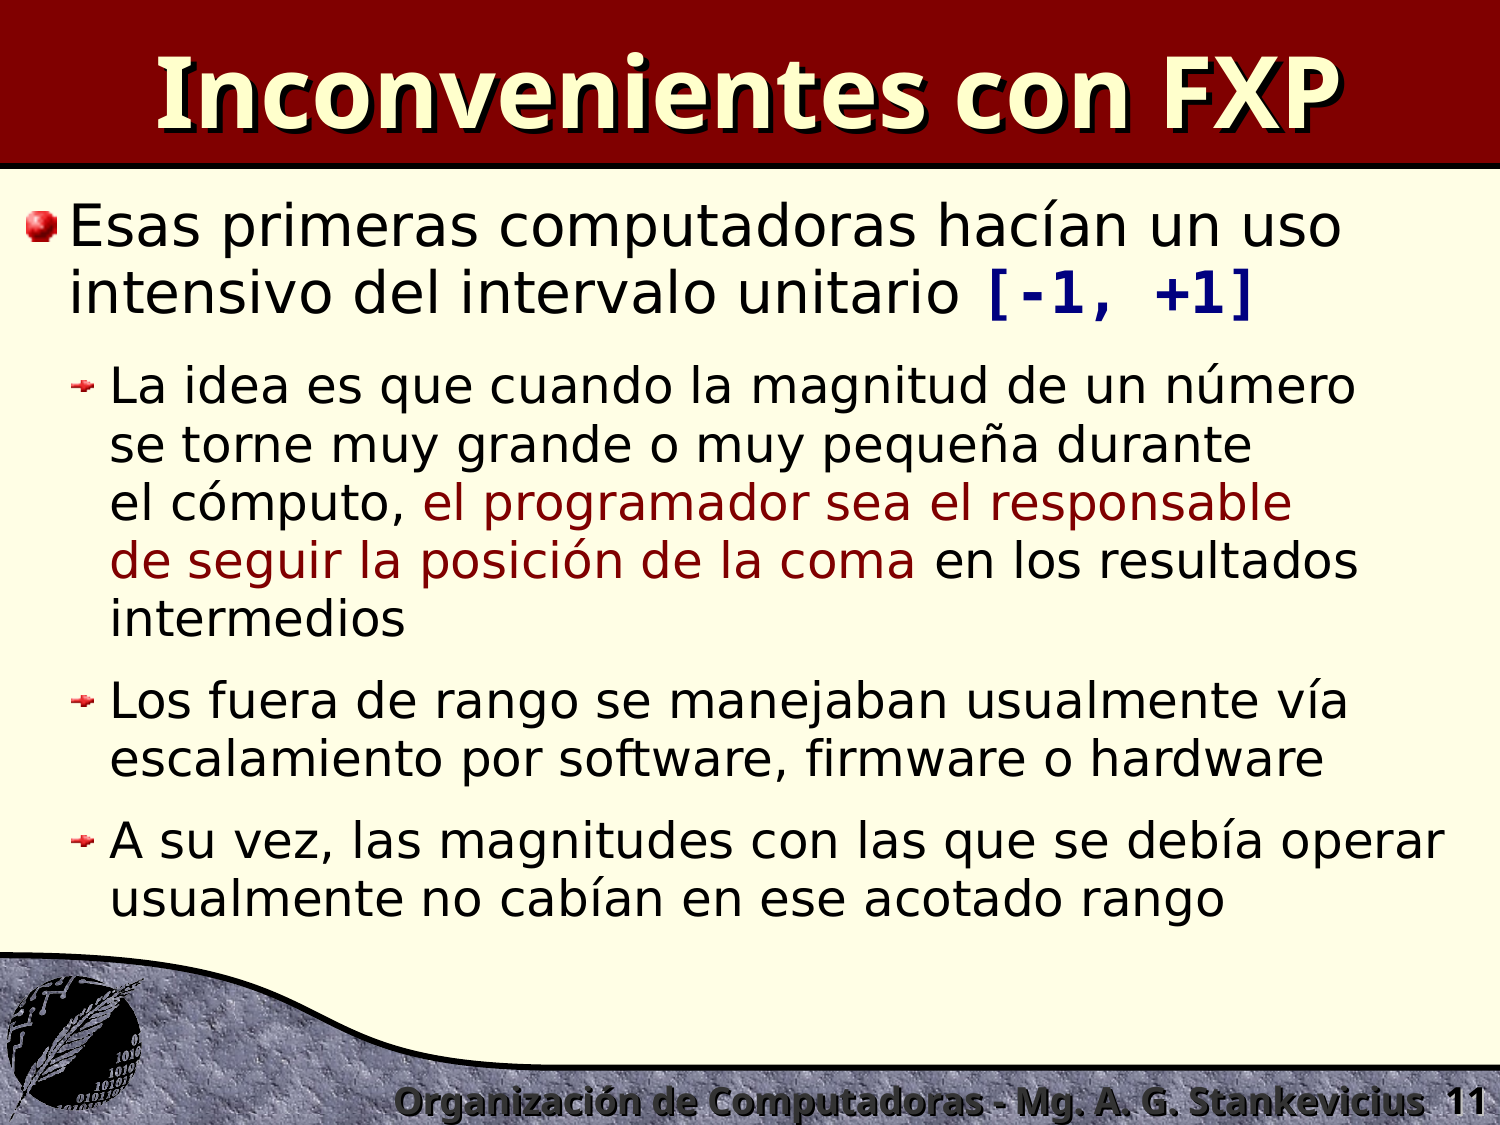

# Inconvenientes con FXP
Esas primeras computadoras hacían un uso intensivo del intervalo unitario [-1, +1]
La idea es que cuando la magnitud de un número
se torne muy grande o muy pequeña durante
el cómputo, el programador sea el responsable
de seguir la posición de la coma en los resultados intermedios
Los fuera de rango se manejaban usualmente vía escalamiento por software, firmware o hardware
A su vez, las magnitudes con las que se debía operar usualmente no cabían en ese acotado rango
11